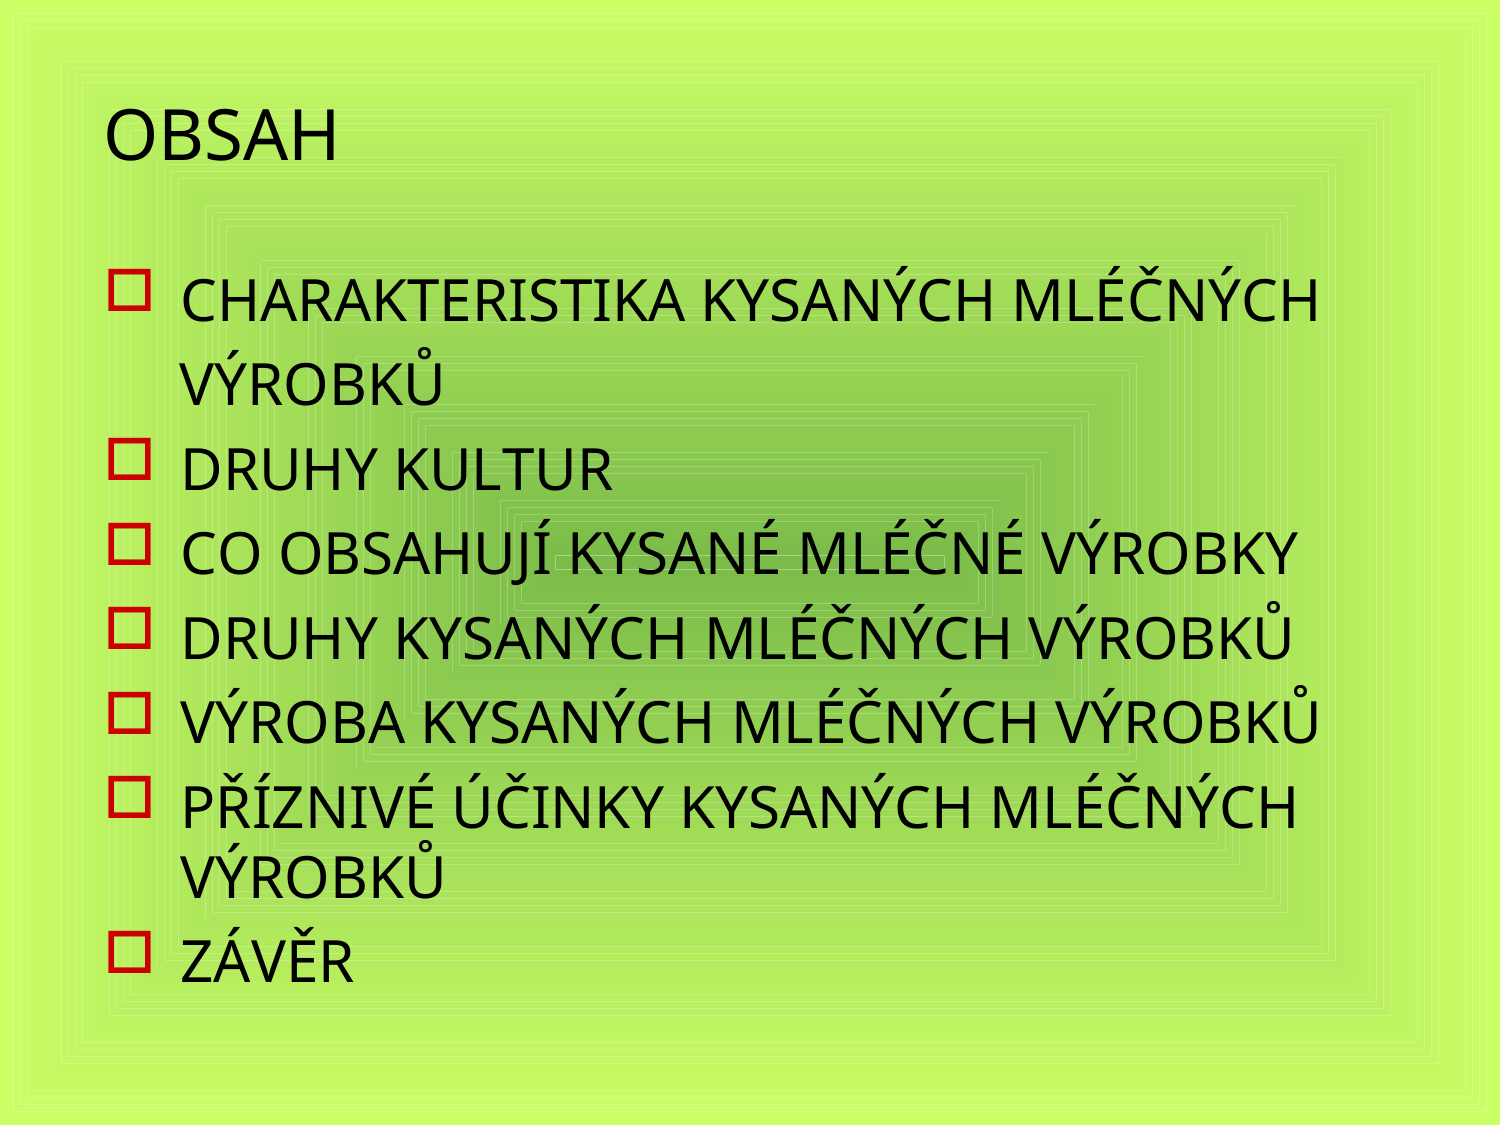

# OBSAH
CHARAKTERISTIKA KYSANÝCH MLÉČNÝCH
 VÝROBKŮ
DRUHY KULTUR
CO OBSAHUJÍ KYSANÉ MLÉČNÉ VÝROBKY
DRUHY KYSANÝCH MLÉČNÝCH VÝROBKŮ
VÝROBA KYSANÝCH MLÉČNÝCH VÝROBKŮ
PŘÍZNIVÉ ÚČINKY KYSANÝCH MLÉČNÝCH VÝROBKŮ
ZÁVĚR